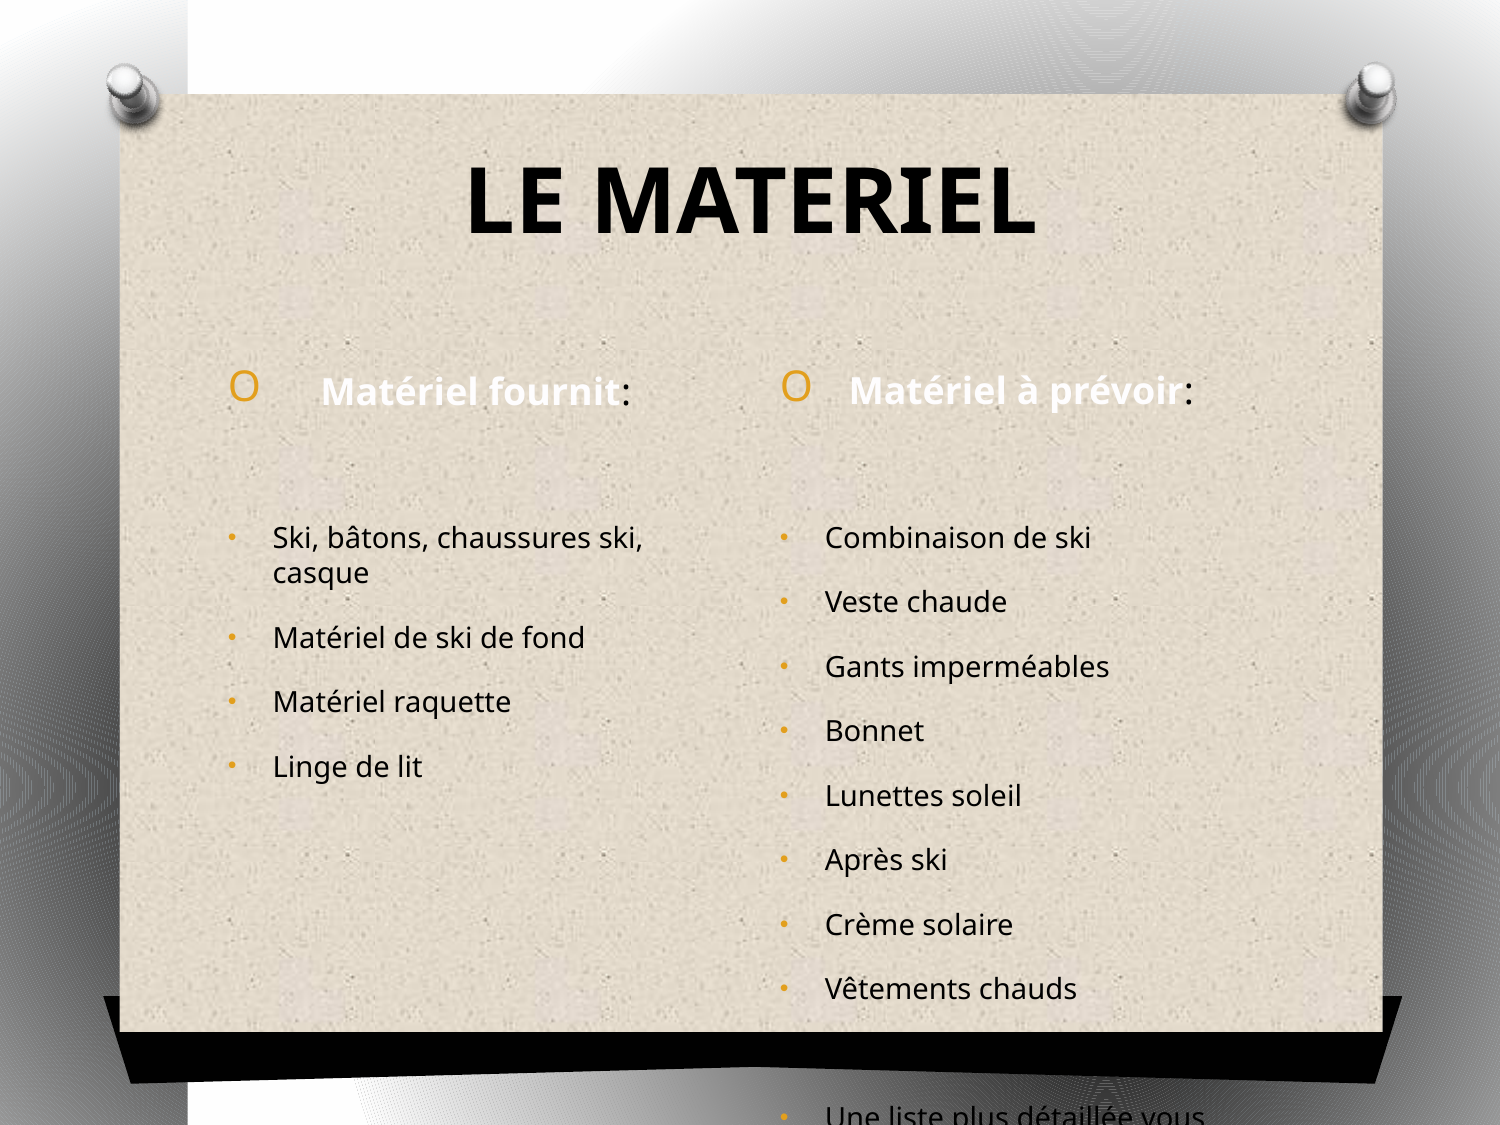

# LE MATERIEL
 Matériel à prévoir:
Combinaison de ski
Veste chaude
Gants imperméables
Bonnet
Lunettes soleil
Après ski
Crème solaire
Vêtements chauds
Une liste plus détaillée vous donnée au moment de l’inscription
 Matériel fournit:
Ski, bâtons, chaussures ski, casque
Matériel de ski de fond
Matériel raquette
Linge de lit